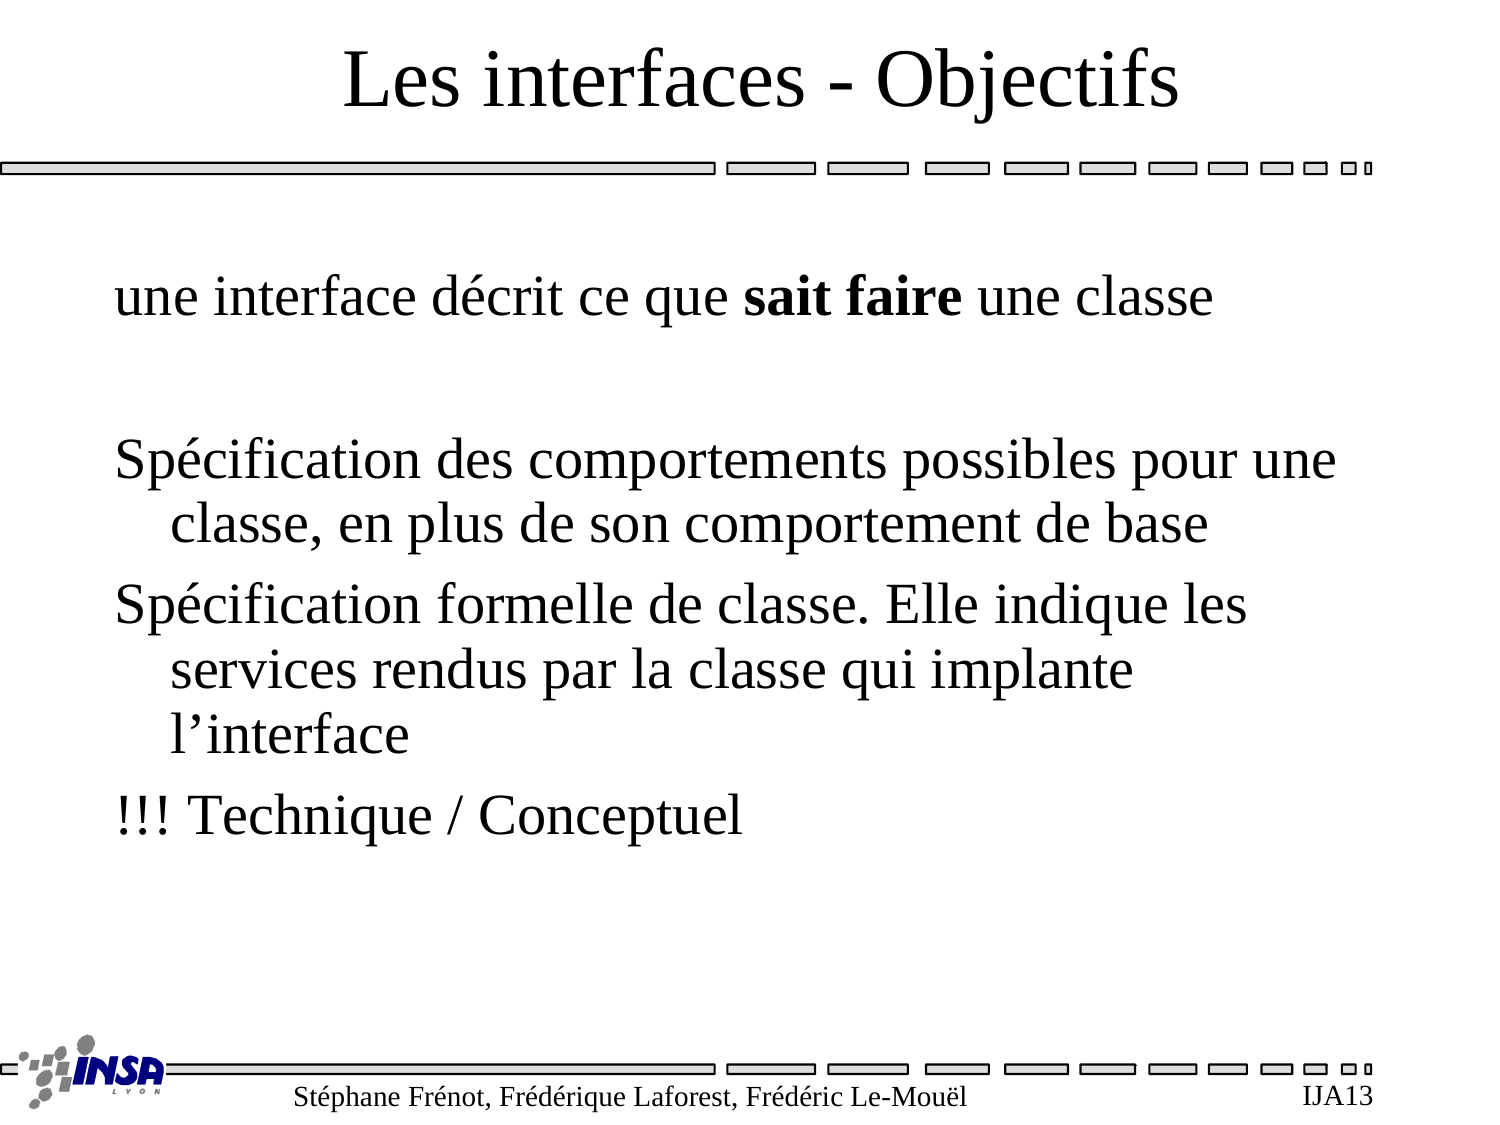

# Les interfaces - Objectifs
une interface décrit ce que sait faire une classe
Spécification des comportements possibles pour une classe, en plus de son comportement de base
Spécification formelle de classe. Elle indique les services rendus par la classe qui implante l’interface
!!! Technique / Conceptuel